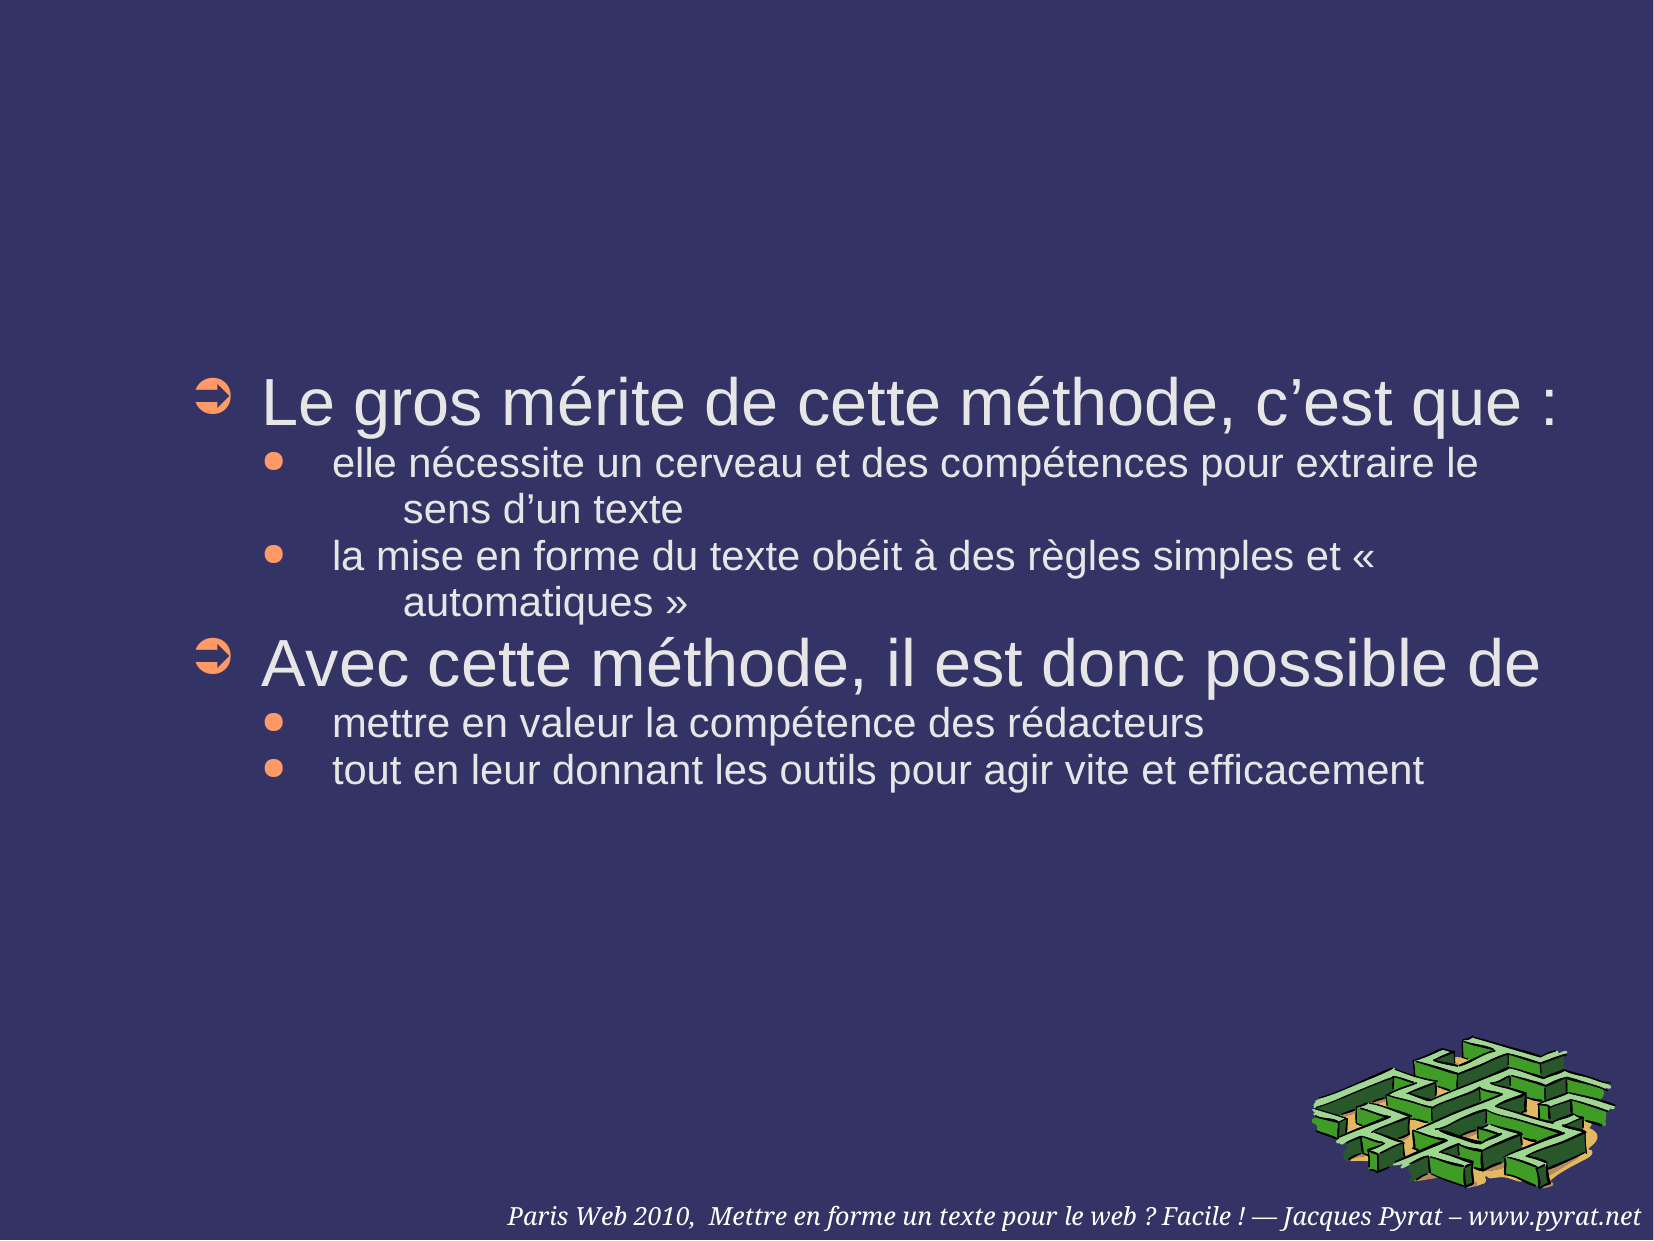

#
Le gros mérite de cette méthode, c’est que :
elle nécessite un cerveau et des compétences pour extraire le sens d’un texte
la mise en forme du texte obéit à des règles simples et « automatiques »
Avec cette méthode, il est donc possible de
mettre en valeur la compétence des rédacteurs
tout en leur donnant les outils pour agir vite et efficacement